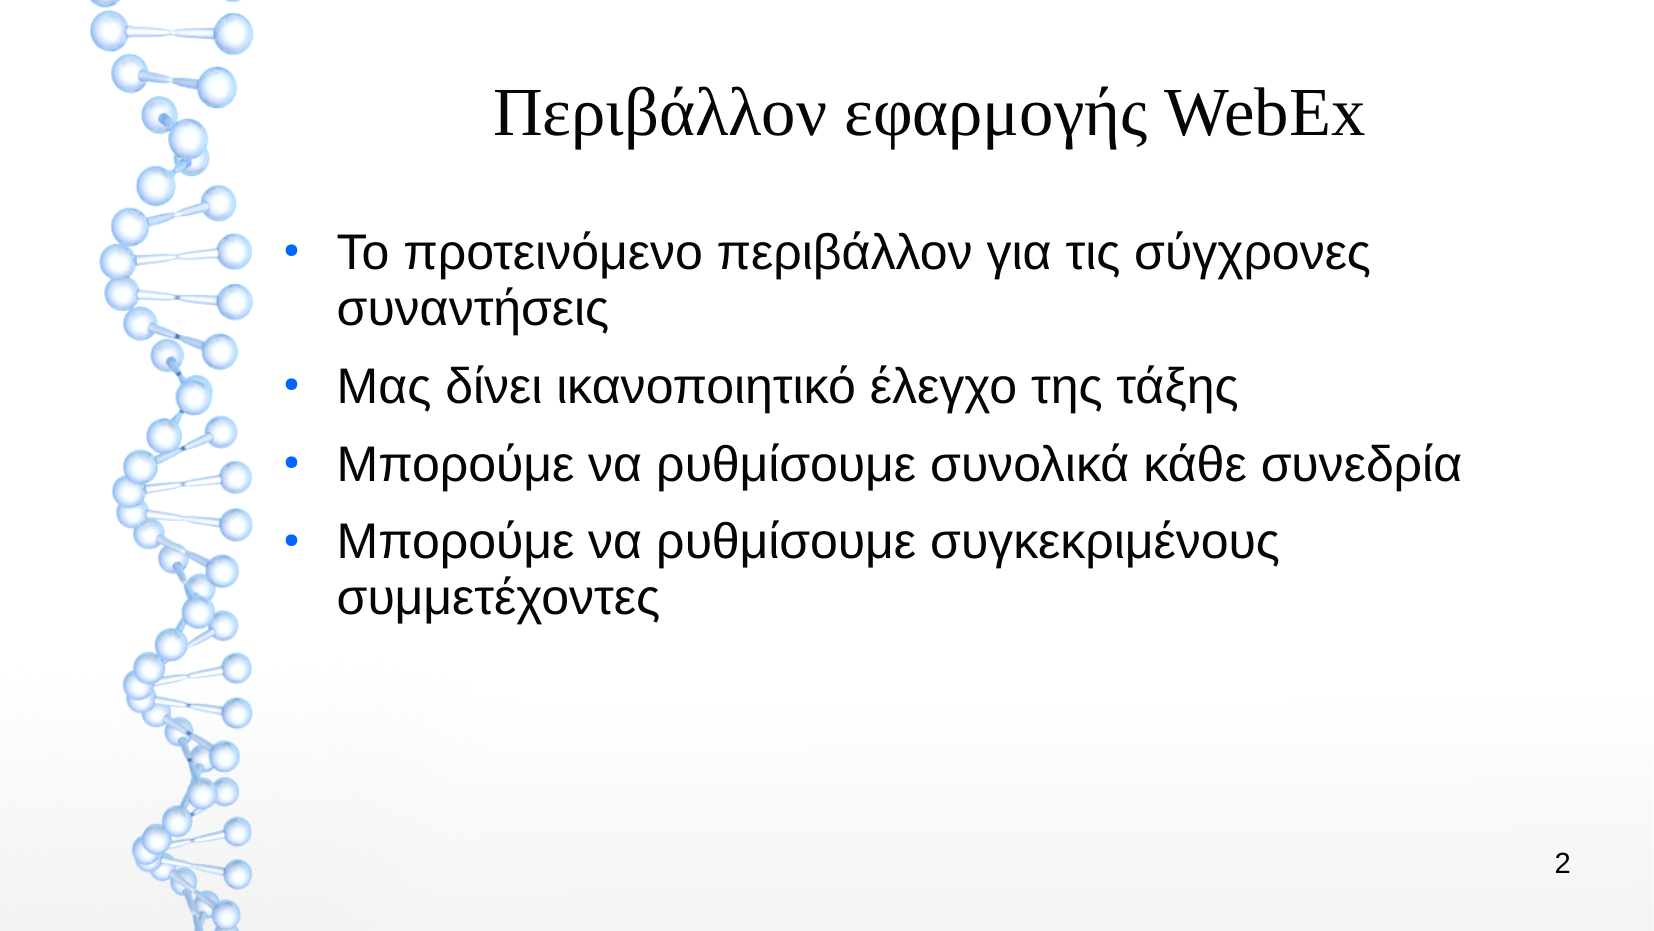

# Περιβάλλον εφαρμογής WebEx
Το προτεινόμενο περιβάλλον για τις σύγχρονες συναντήσεις
Μας δίνει ικανοποιητικό έλεγχο της τάξης
Μπορούμε να ρυθμίσουμε συνολικά κάθε συνεδρία
Μπορούμε να ρυθμίσουμε συγκεκριμένους συμμετέχοντες
2